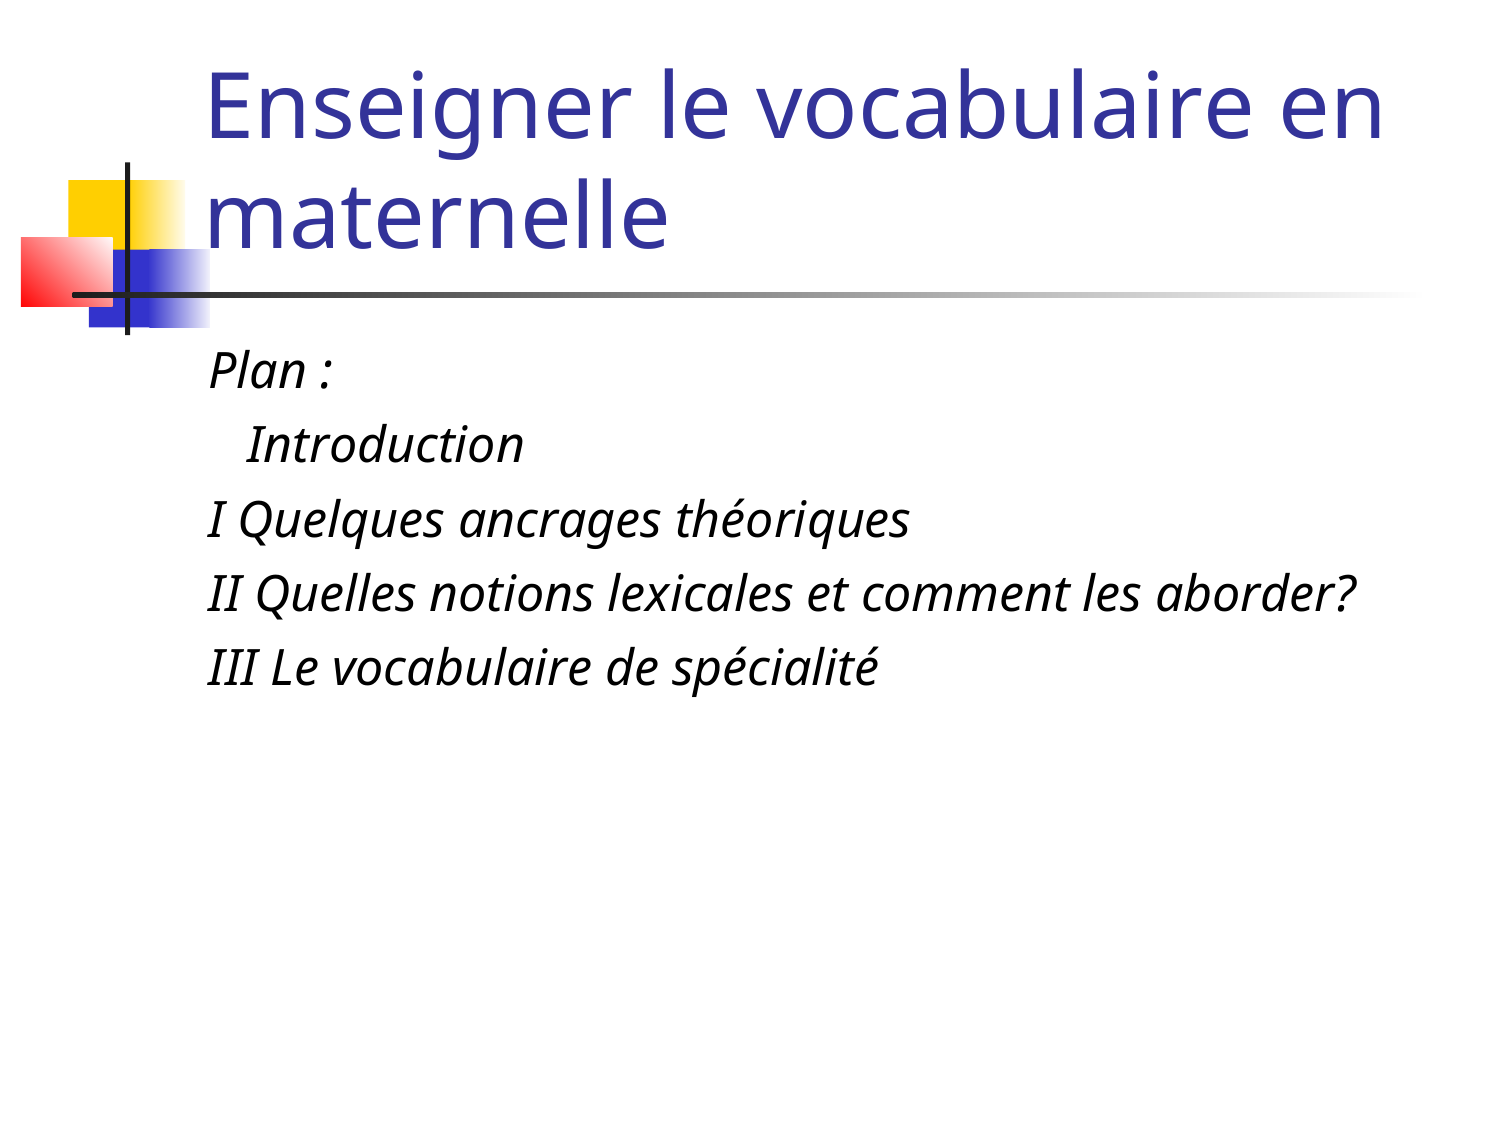

# Enseigner le vocabulaire en maternelle
Plan :
 Introduction
I Quelques ancrages théoriques
II Quelles notions lexicales et comment les aborder?
III Le vocabulaire de spécialité